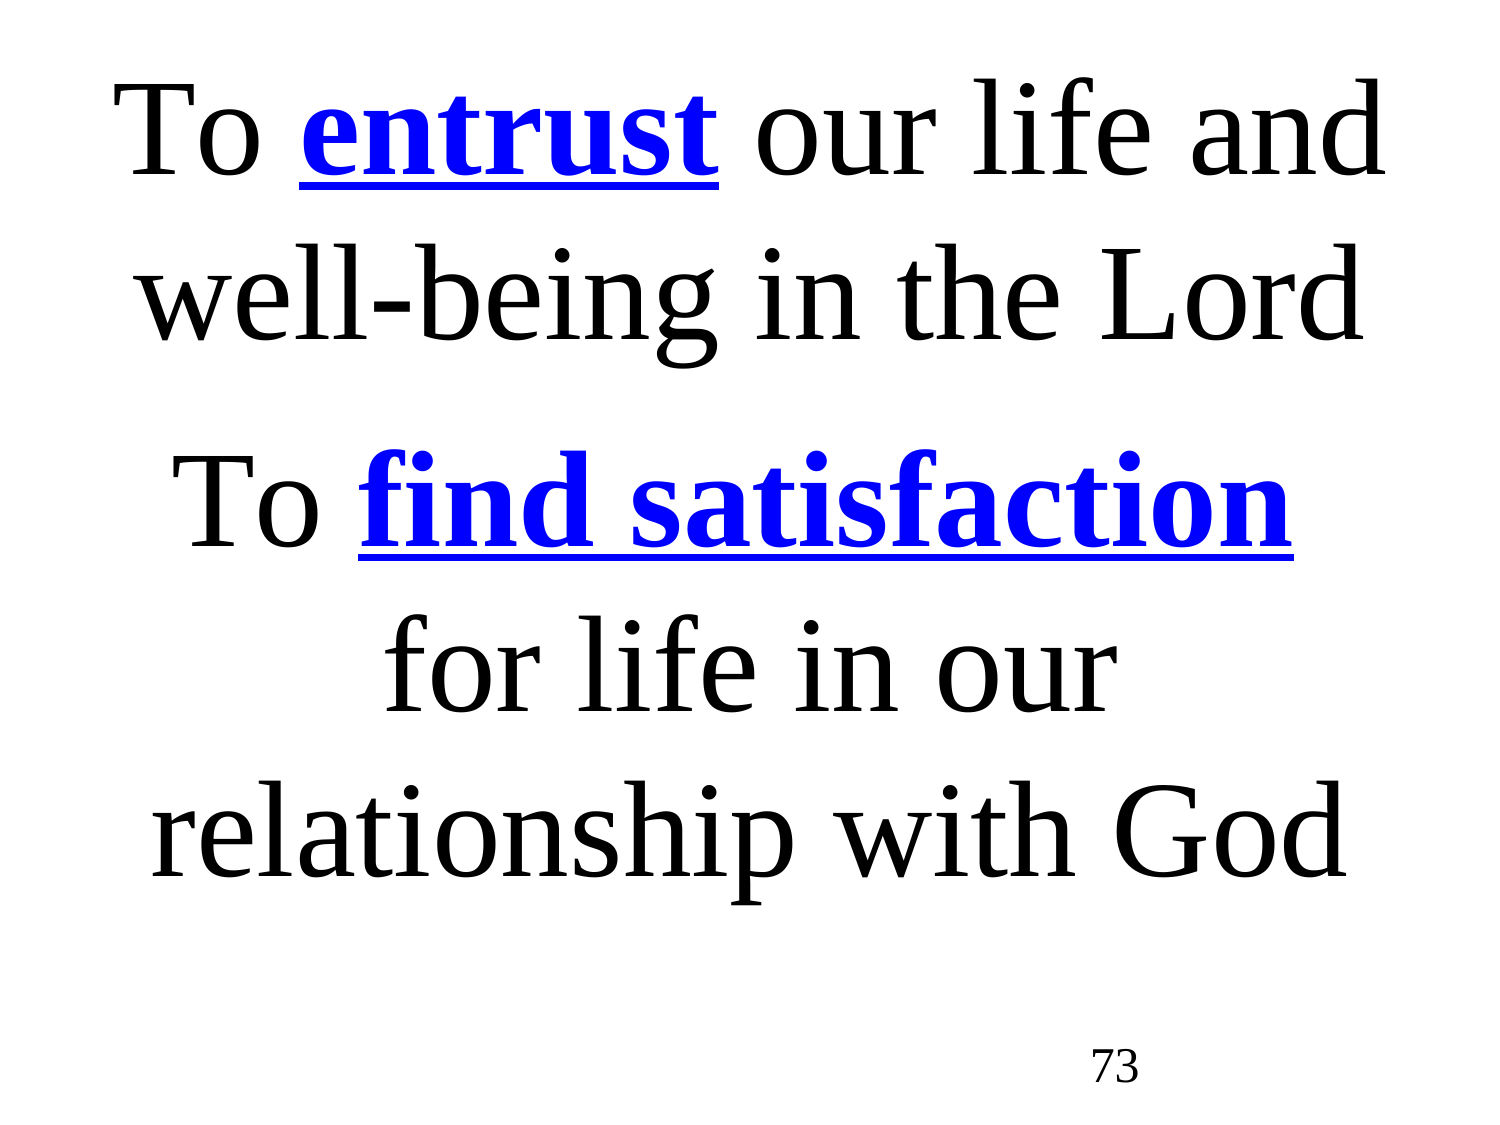

To entrust our life and well-being in the Lord
To find satisfaction
for life in our relationship with God
73